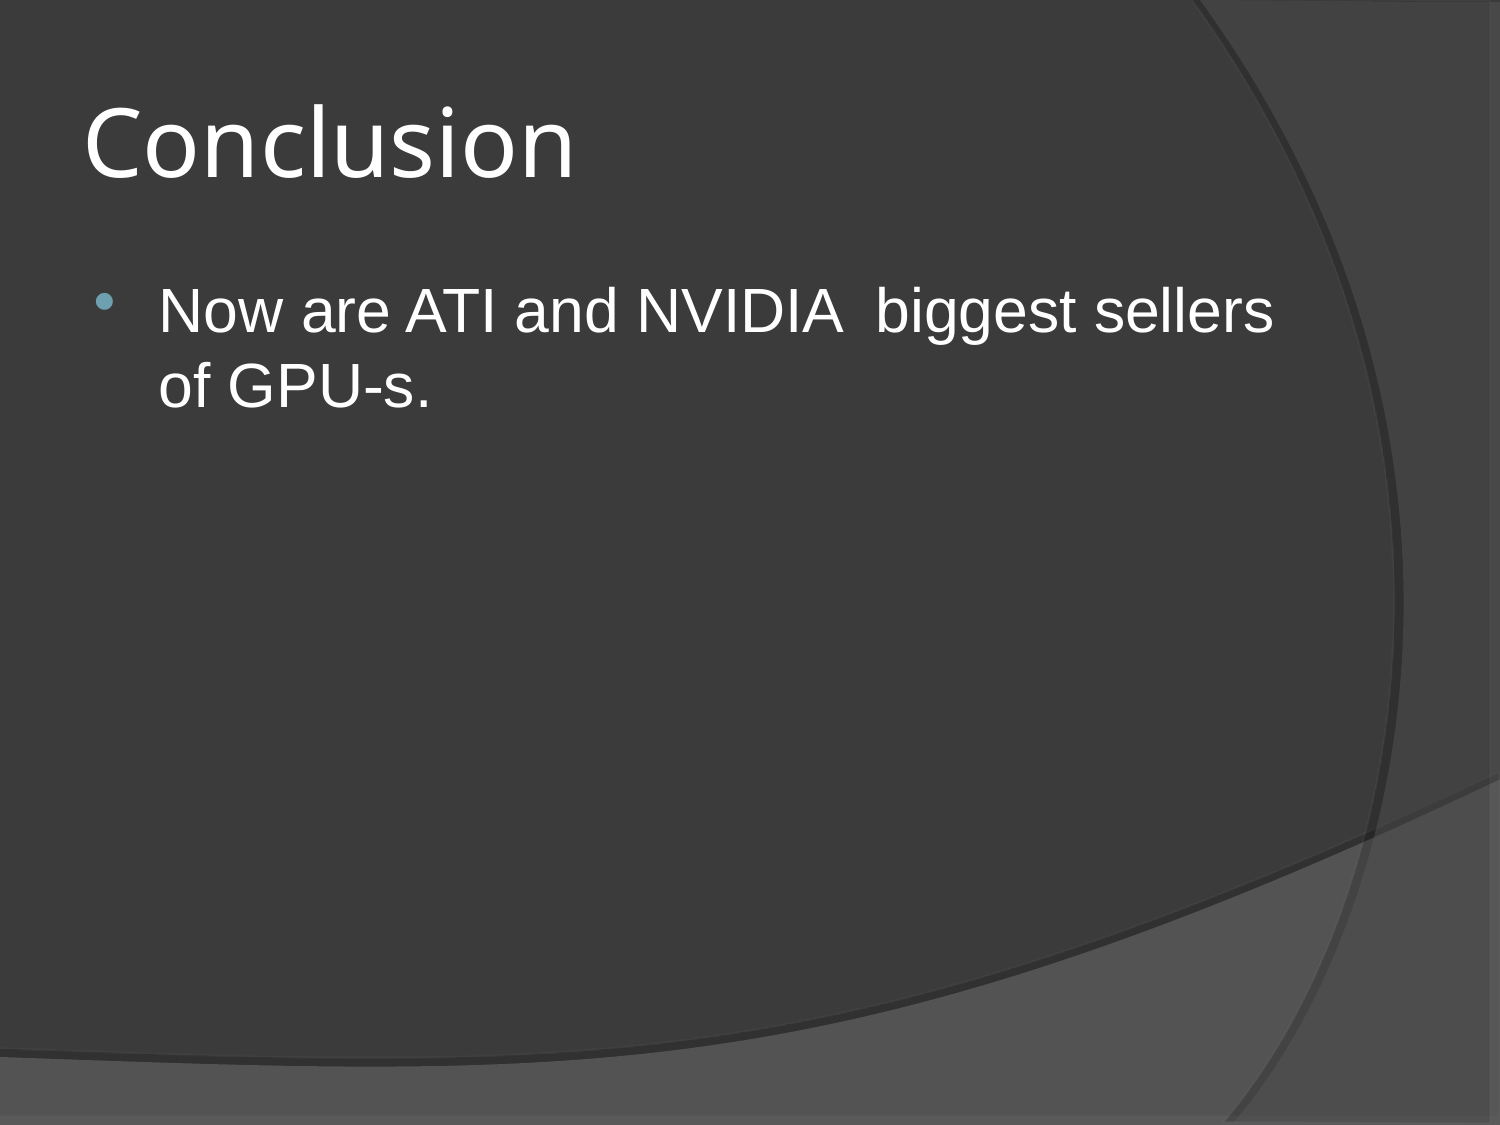

# Conclusion
Now are ATI and NVIDIA biggest sellers of GPU-s.